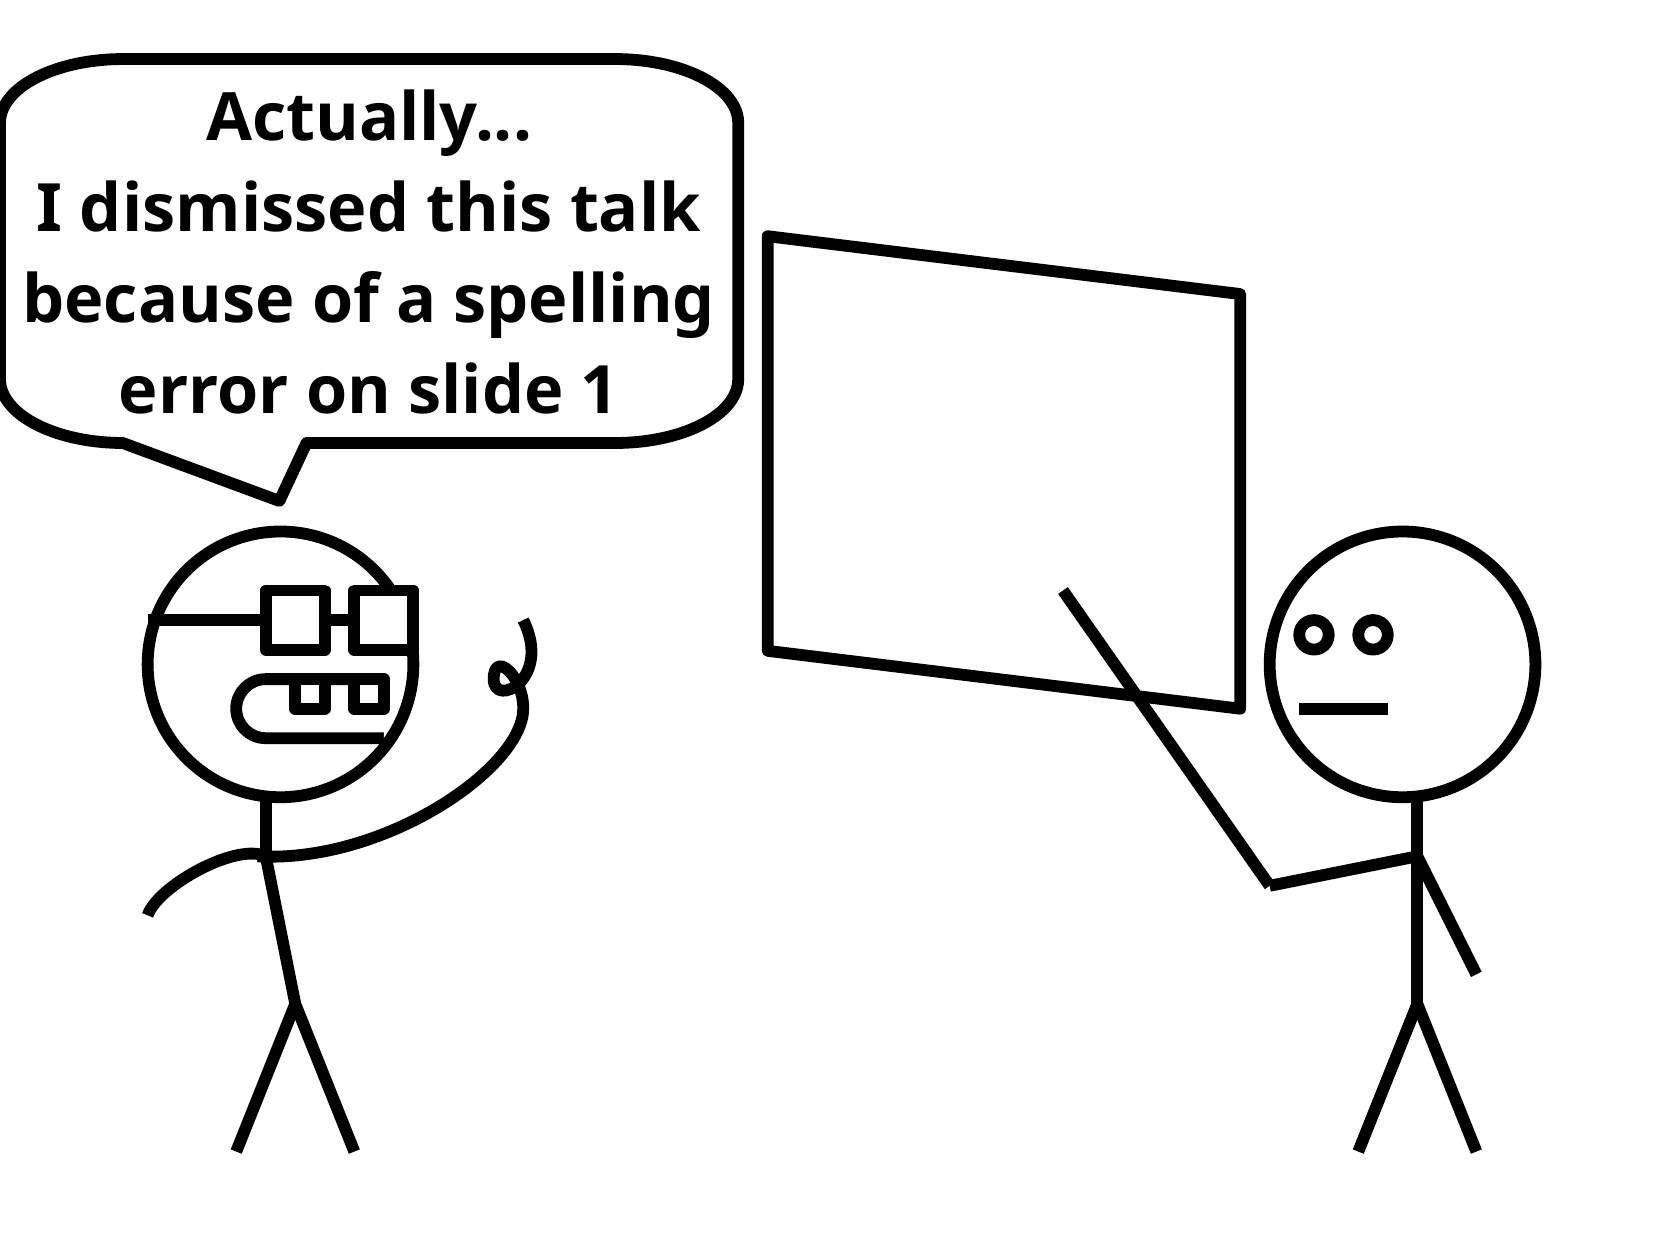

Actually...
I dismissed this talk
because of a spelling
error on slide 1